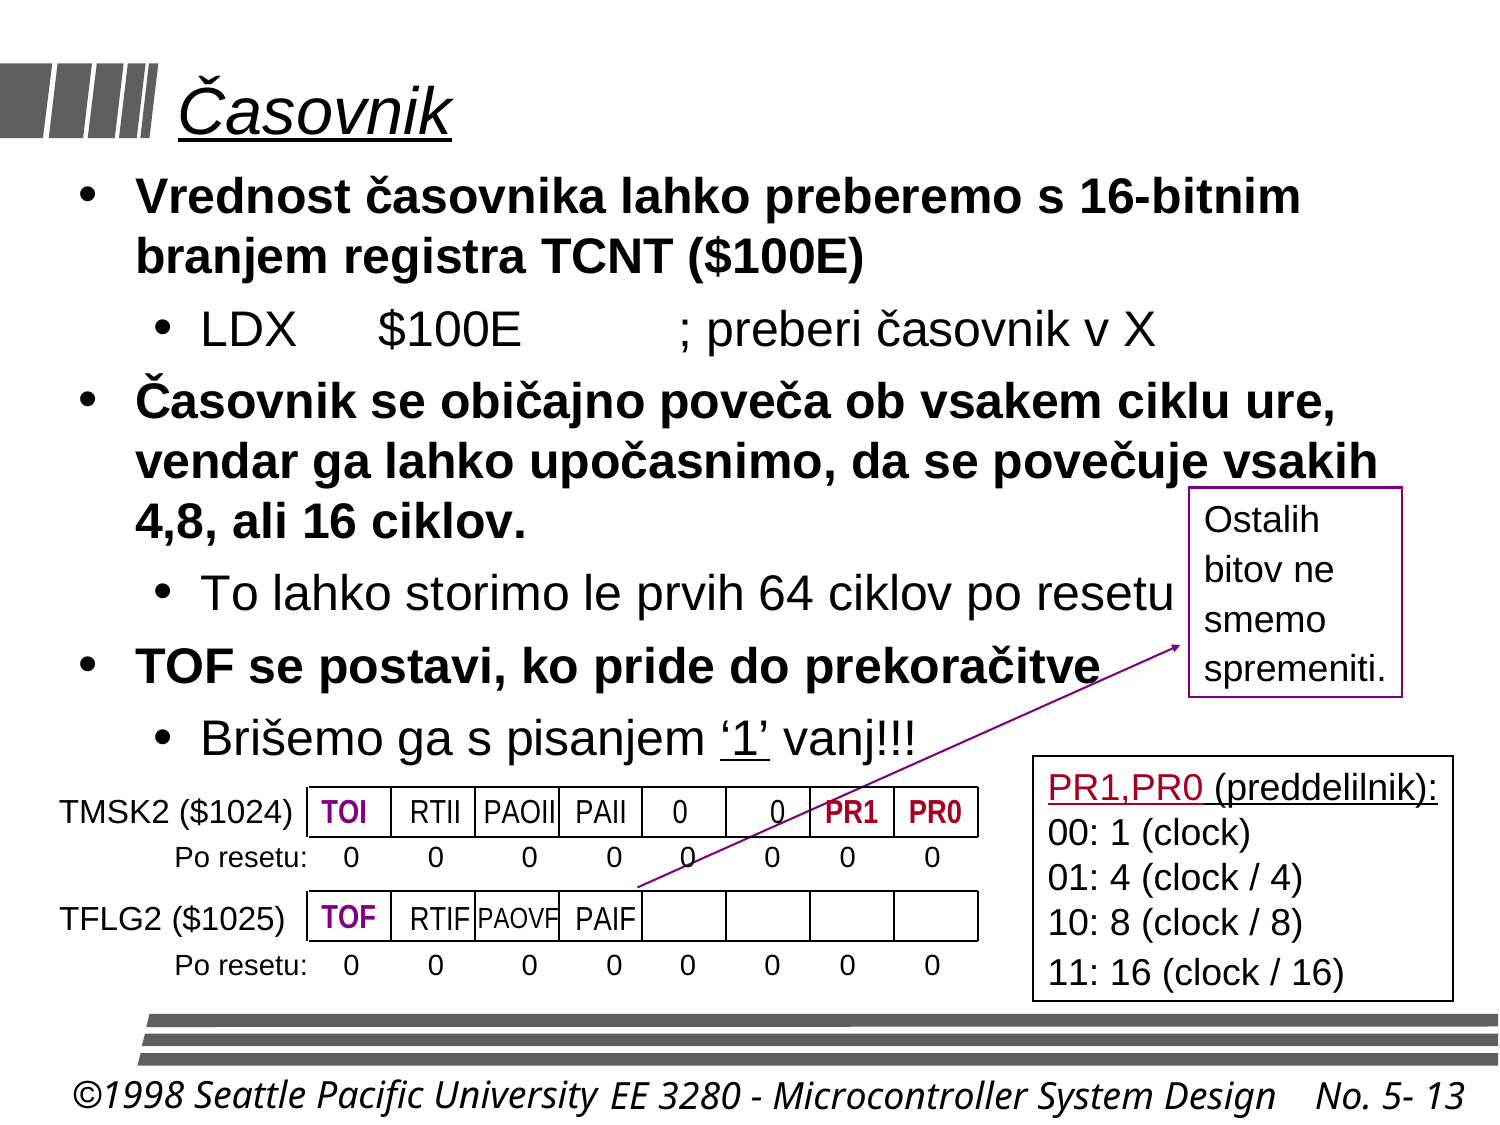

# Časovnik
Vrednost časovnika lahko preberemo s 16-bitnim branjem registra TCNT ($100E)
LDX	$100E		; preberi časovnik v X
Časovnik se običajno poveča ob vsakem ciklu ure, vendar ga lahko upočasnimo, da se povečuje vsakih 4,8, ali 16 ciklov.
To lahko storimo le prvih 64 ciklov po resetu
TOF se postavi, ko pride do prekoračitve
Brišemo ga s pisanjem ‘1’ vanj!!!
Ostalih
bitov ne
smemo
spremeniti.
PR1,PR0 (preddelilnik):
00: 1 (clock)
01: 4 (clock / 4)
10: 8 (clock / 8)
11: 16 (clock / 16)
TOI
PR1
PR0
TMSK2 ($1024)
RTII
PAOII
PAII
0
0
Po resetu: 	0	0	0	0	0	0	0	0
TOF
TFLG2 ($1025)
RTIF
PAIF
PAOVF
Po resetu: 	0	0	0	0	0	0	0	0